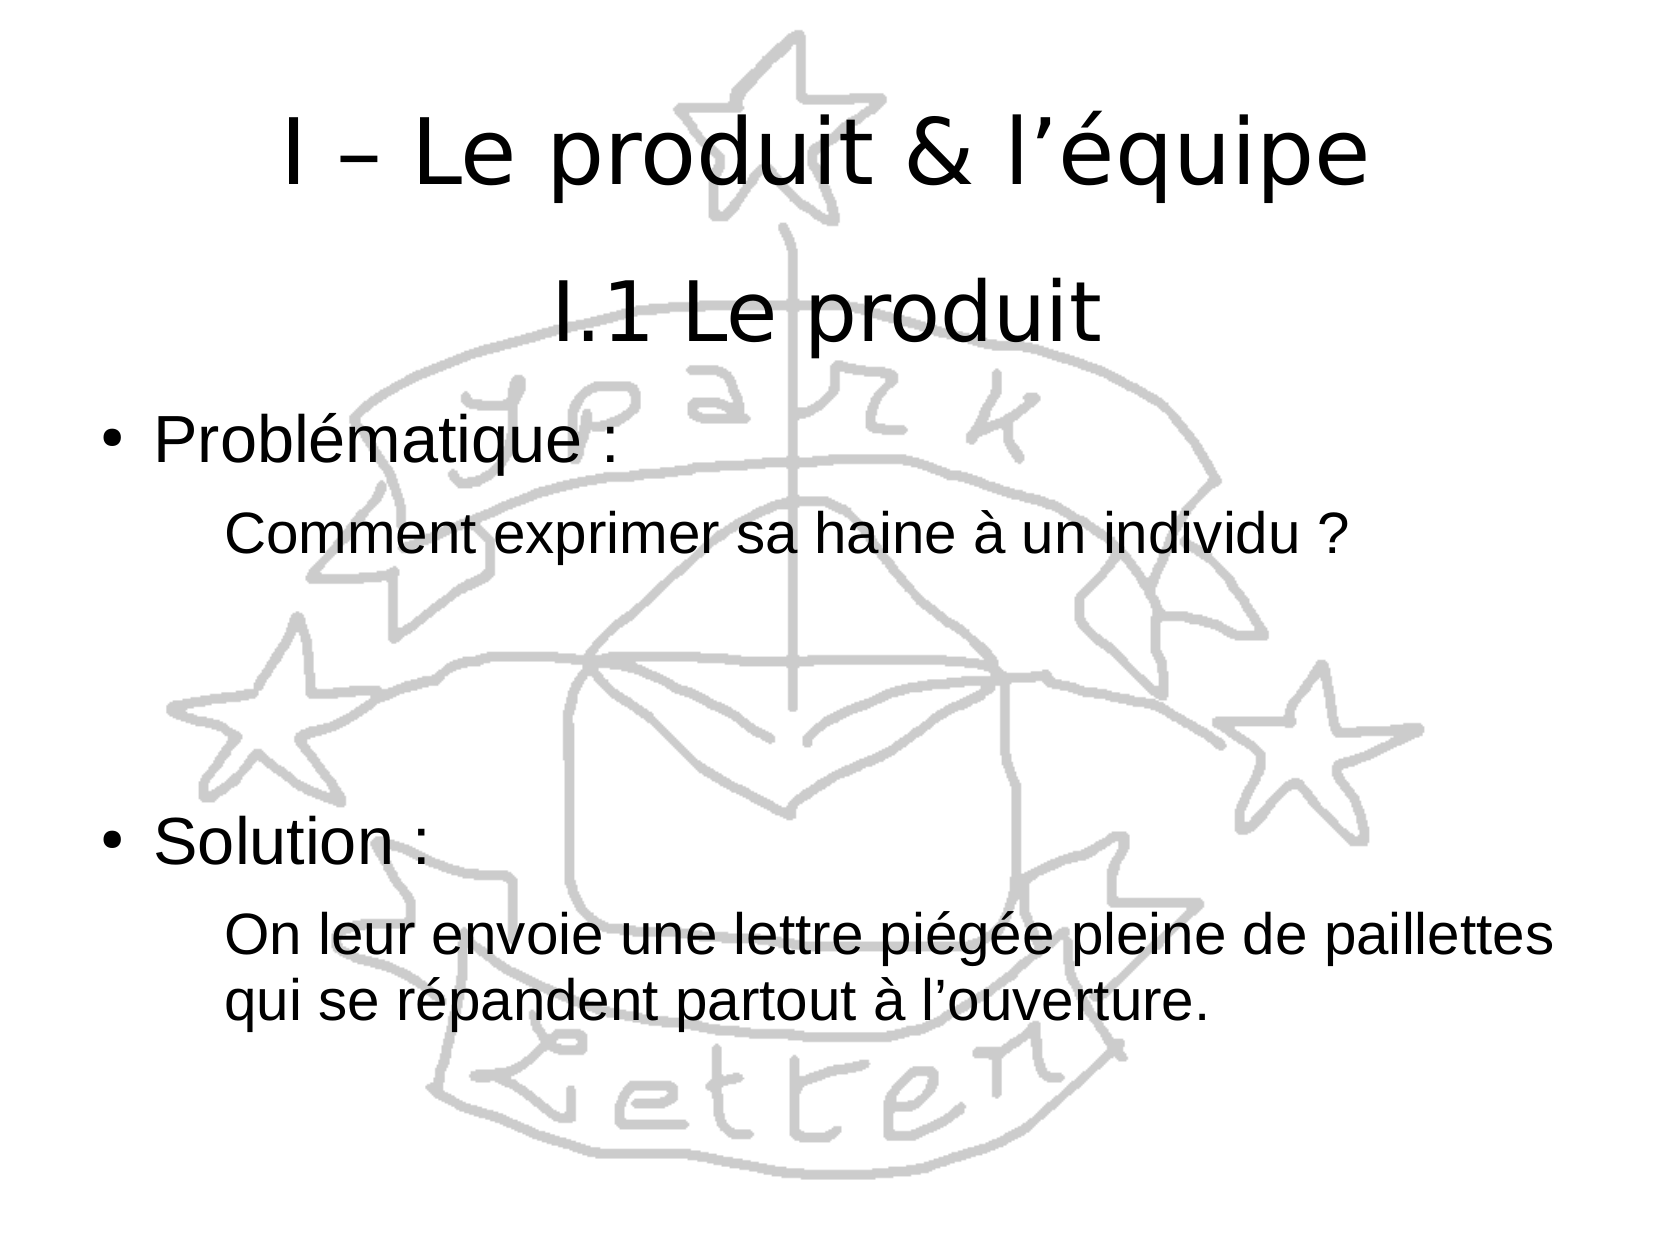

# I – Le produit & l’équipe
I.1 Le produit
Problématique :
Comment exprimer sa haine à un individu ?
Solution :
On leur envoie une lettre piégée pleine de paillettes qui se répandent partout à l’ouverture.